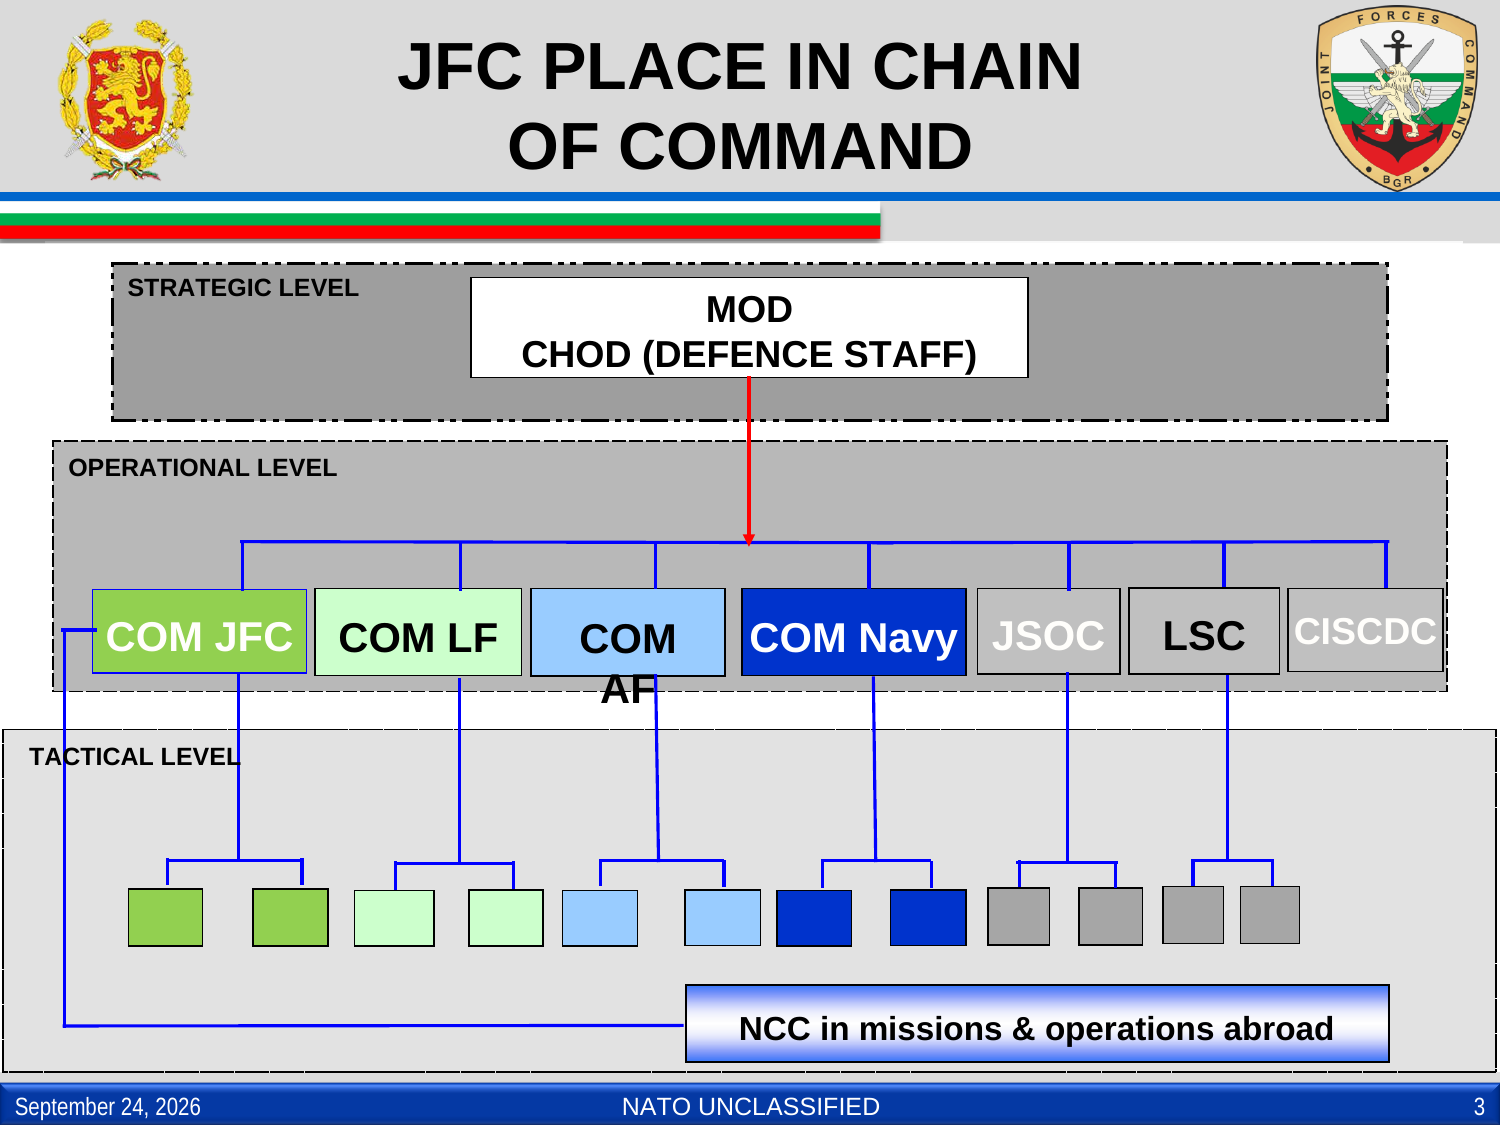

# JFC PLACE IN CHAIN OF COMMAND
STRATEGIC LEVEL
MOD
CHOD (DEFENCE STAFF)
OPERATIONAL LEVEL
COM Navy
LSC
CISCDC
COM LF
COM AF
JSOC
COM JFC
TACTICAL LEVEL
NCC in missions & operations abroad
NATO UNCLASSIFIED